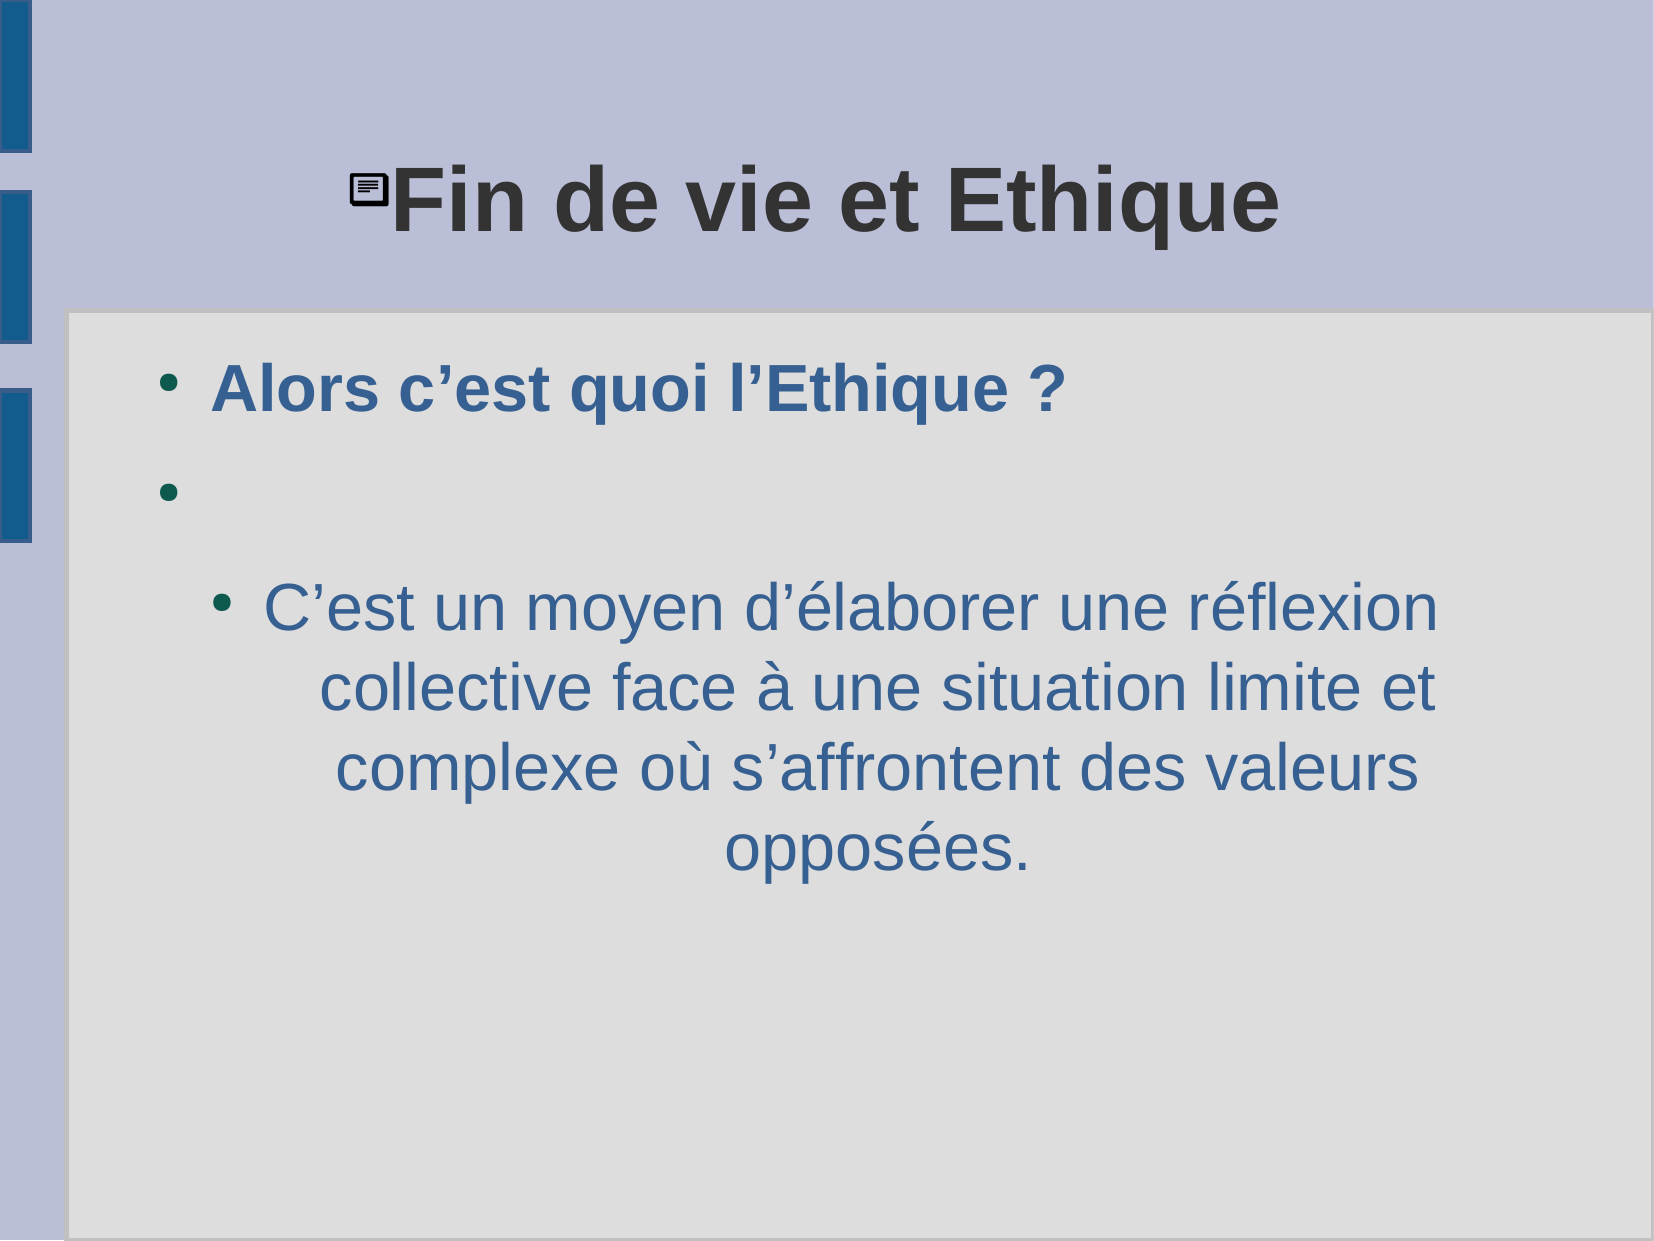

# Fin de vie et Ethique
Alors c’est quoi l’Ethique ?
C’est un moyen d’élaborer une réflexion collective face à une situation limite et complexe où s’affrontent des valeurs opposées.